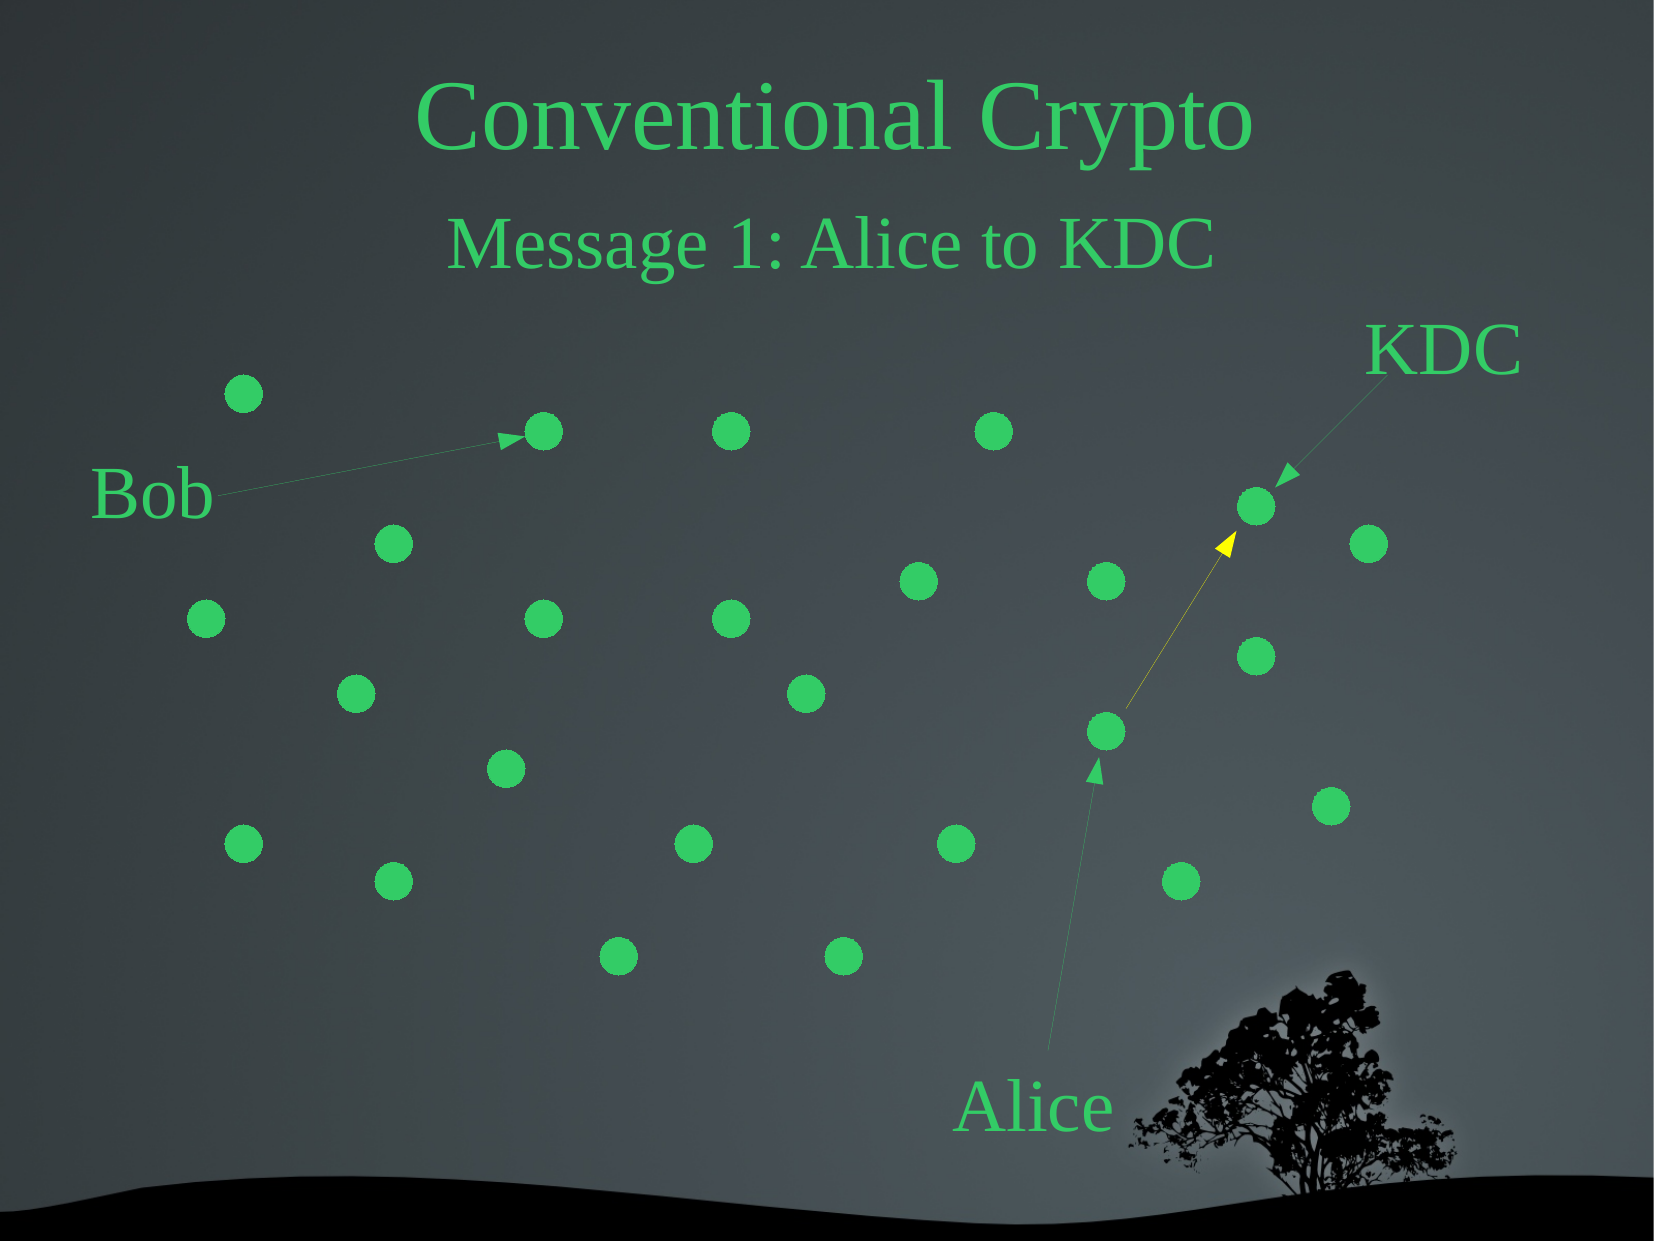

Conventional Crypto
Message 1: Alice to KDC
KDC
Bob
Alice